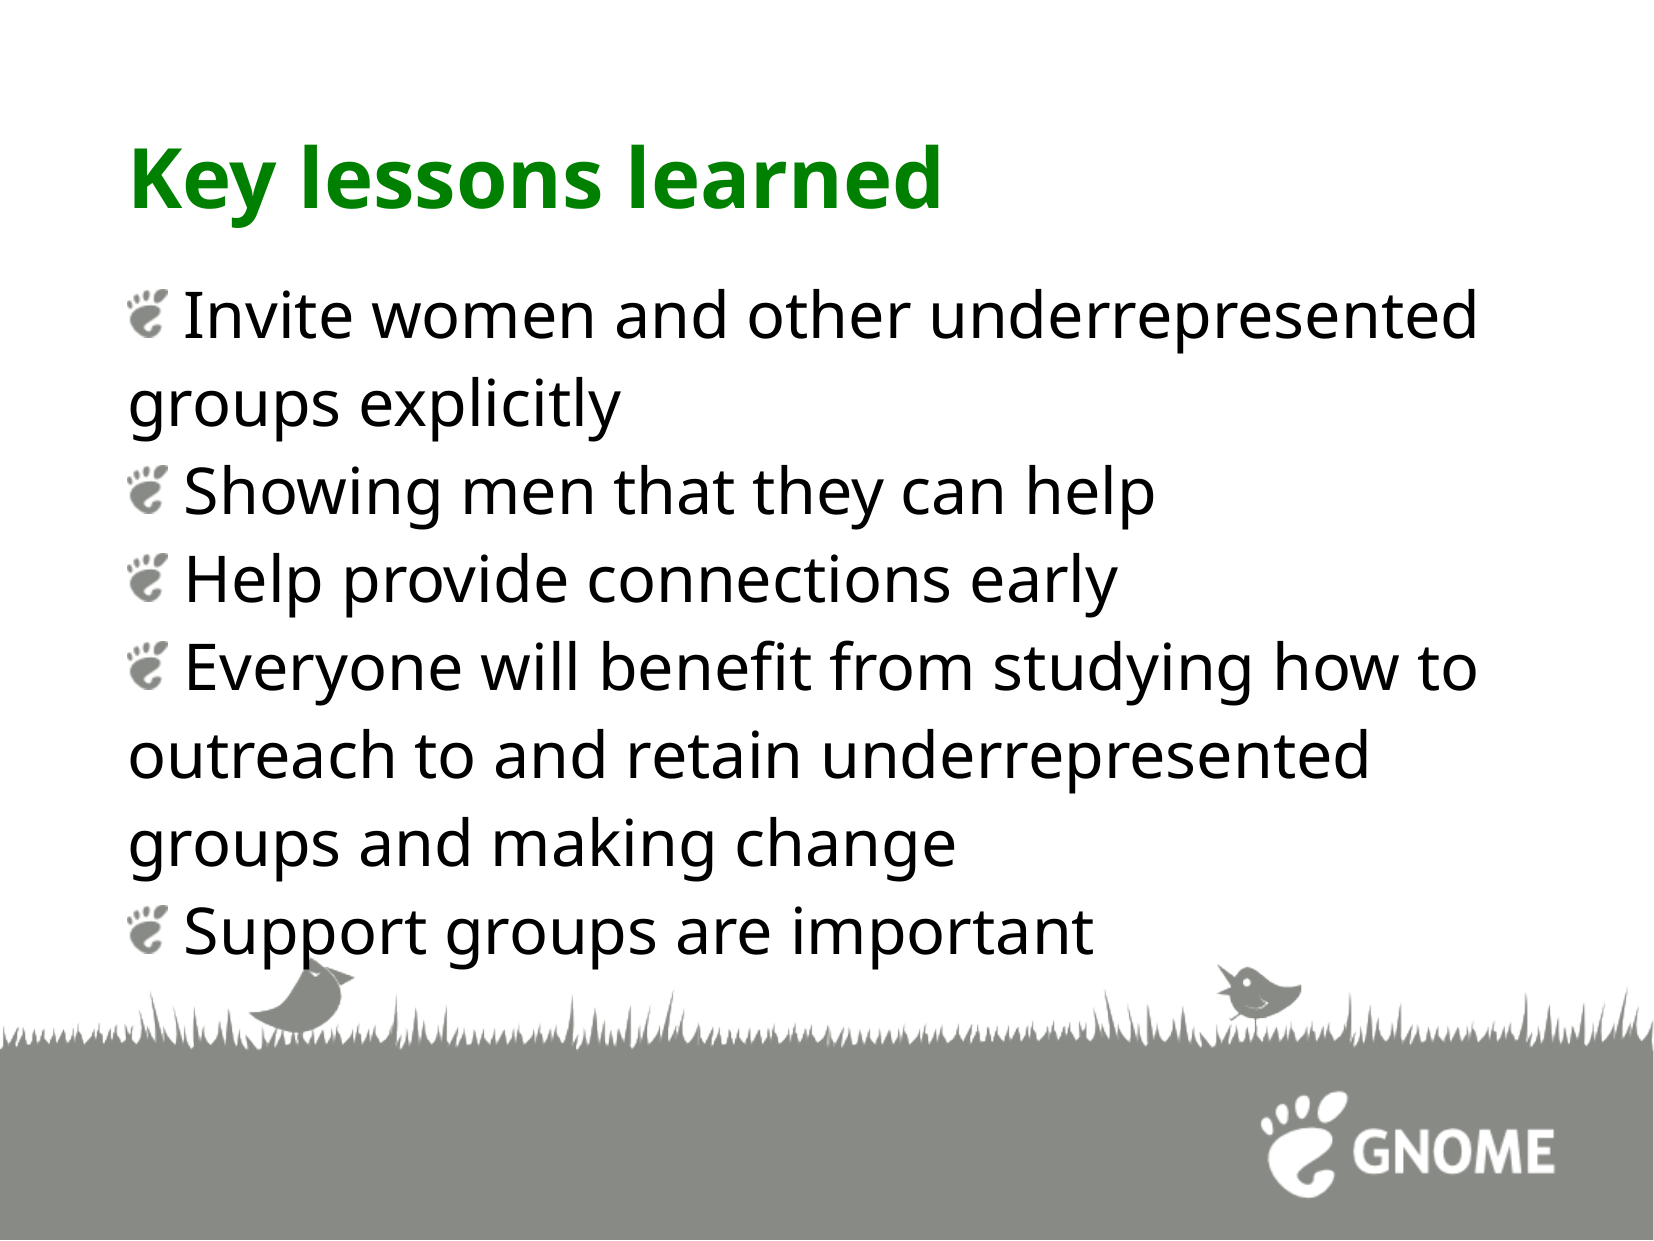

Key lessons learned
 Invite women and other underrepresented groups explicitly
 Showing men that they can help
 Help provide connections early
 Everyone will benefit from studying how to outreach to and retain underrepresented groups and making change
 Support groups are important